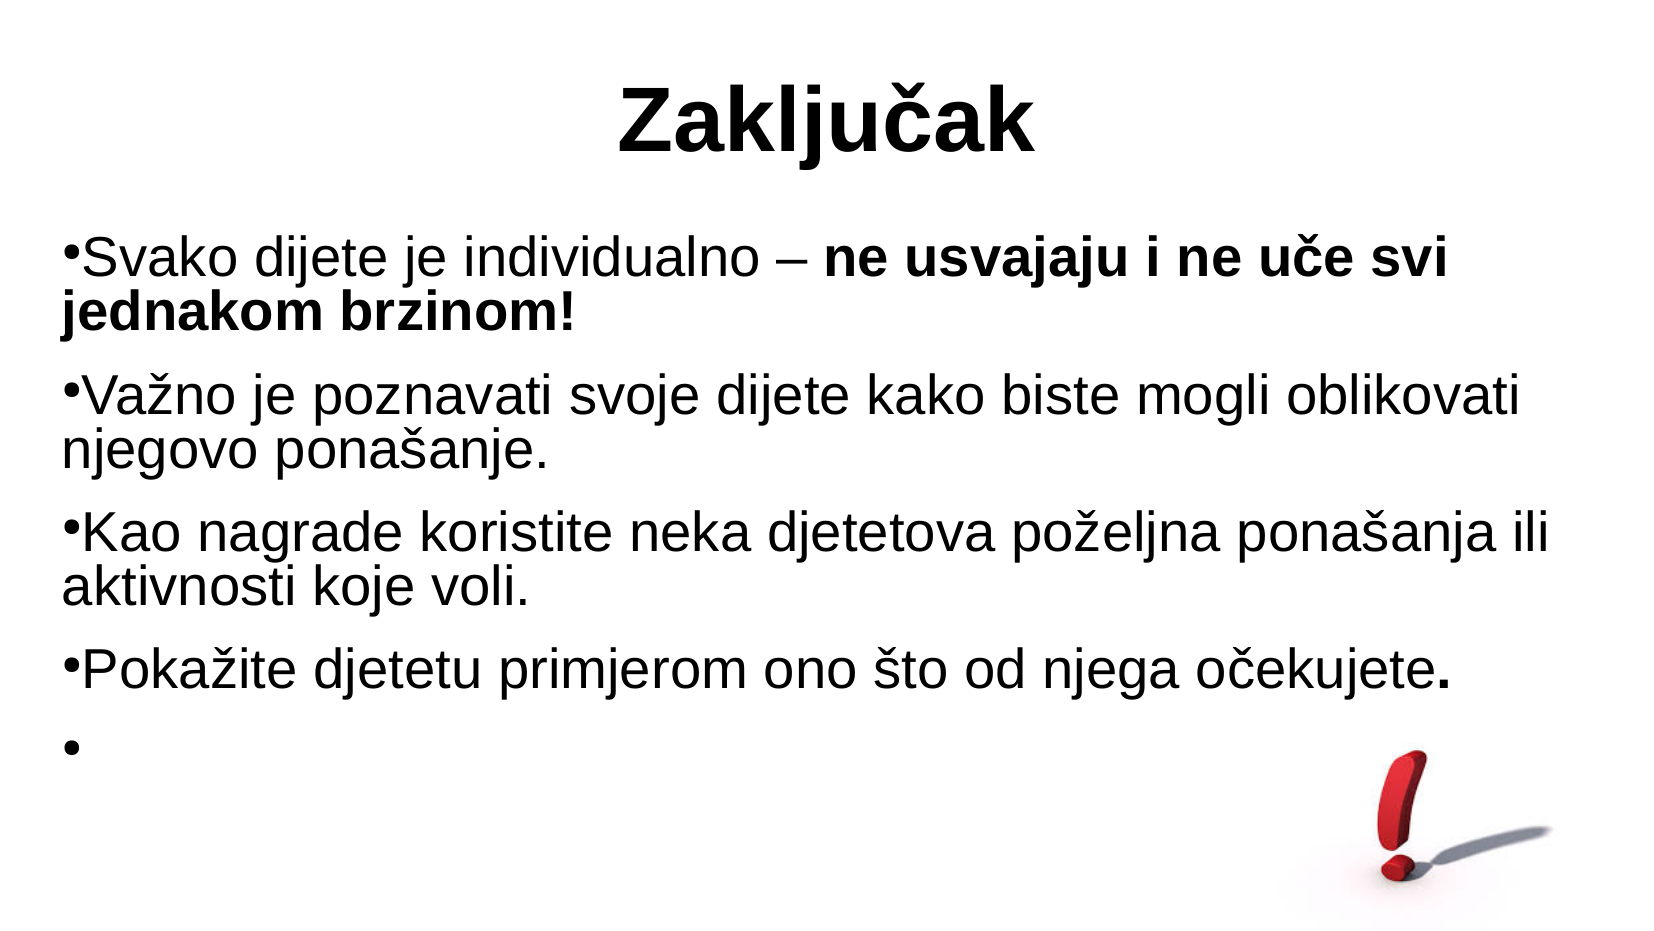

# Zaključak
Svako dijete je individualno – ne usvajaju i ne uče svi jednakom brzinom!
Važno je poznavati svoje dijete kako biste mogli oblikovati njegovo ponašanje.
Kao nagrade koristite neka djetetova poželjna ponašanja ili aktivnosti koje voli.
Pokažite djetetu primjerom ono što od njega očekujete.